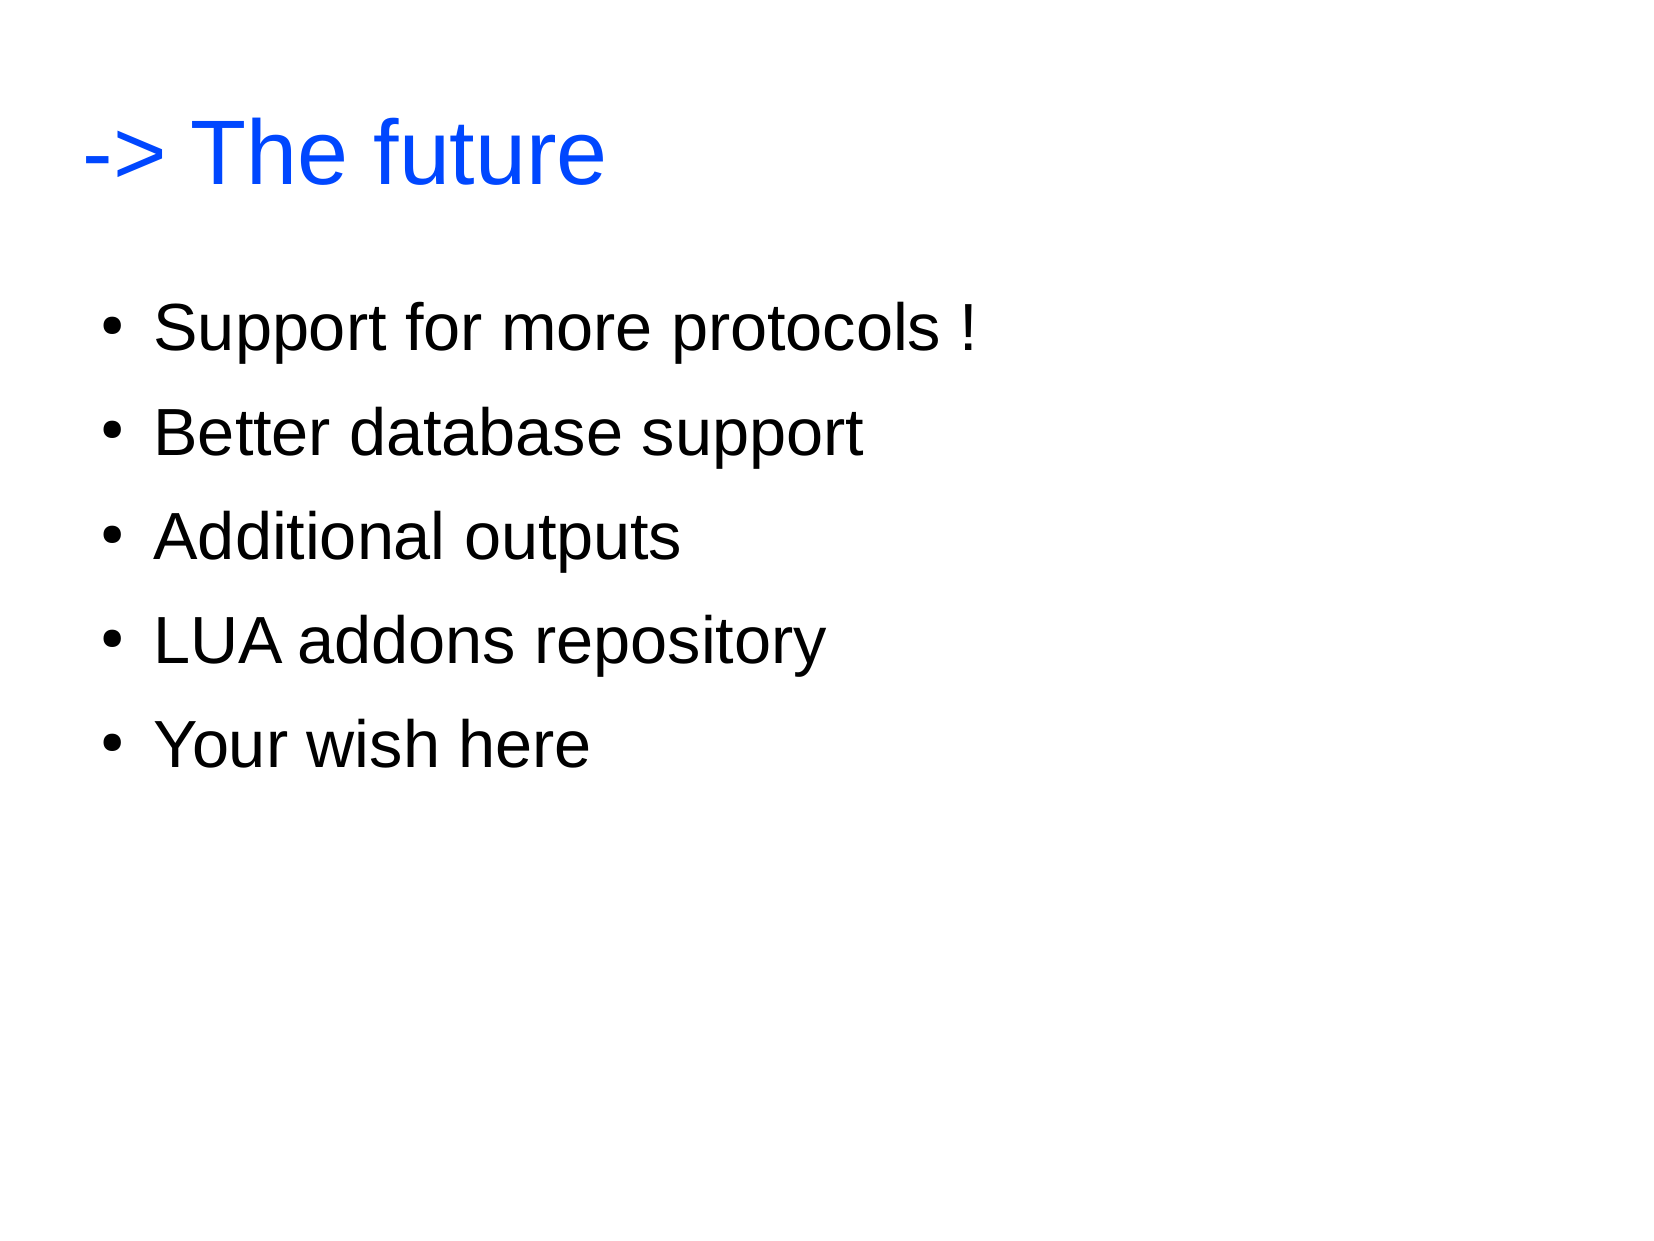

# -> The future
Support for more protocols !
Better database support
Additional outputs
LUA addons repository
Your wish here